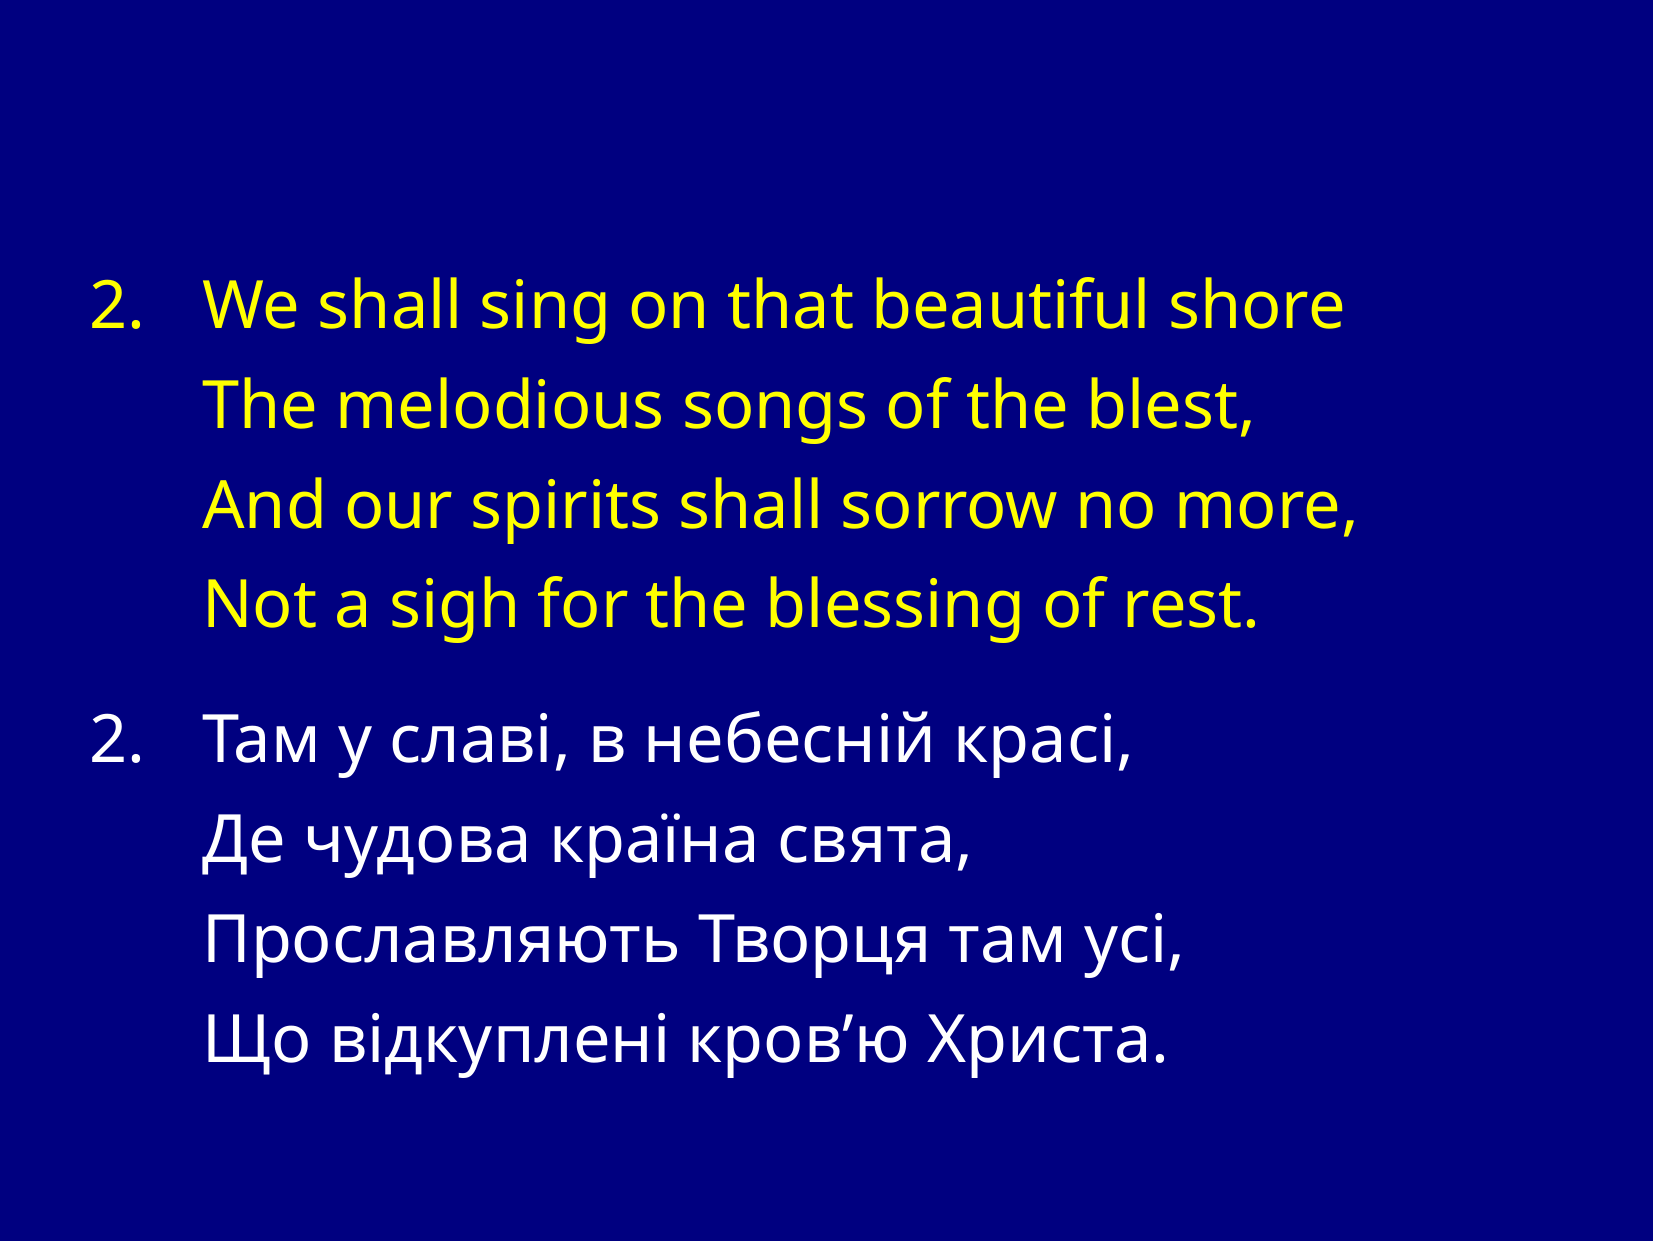

2.	We shall sing on that beautiful shore
	The melodious songs of the blest,
	And our spirits shall sorrow no more,
	Not a sigh for the blessing of rest.
2.	Там у славі, в небесній красі,
	Де чудова країна свята,
	Прославляють Творця там усі,
	Що відкуплені кров’ю Христа.